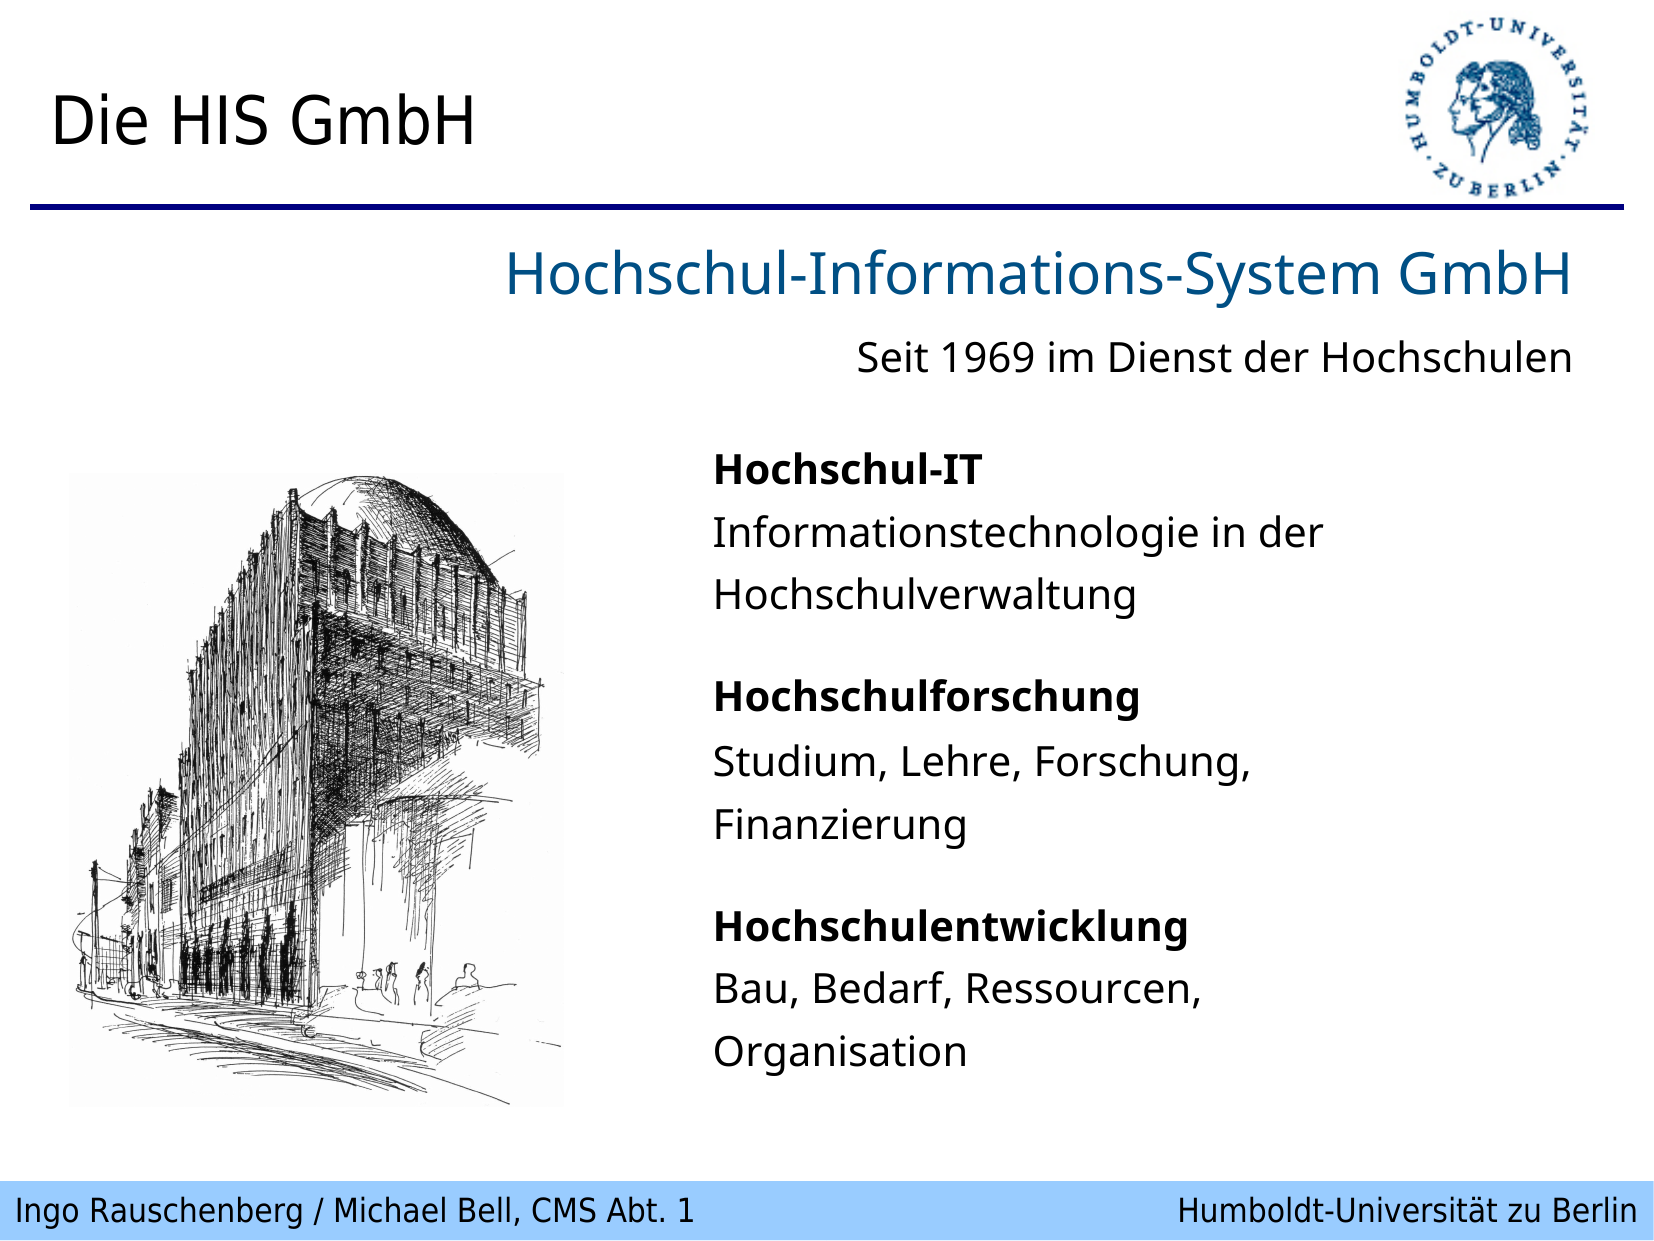

Die HIS GmbH
Hochschul-Informations-System GmbH
Seit 1969 im Dienst der Hochschulen
Hochschul-IT
Informationstechnologie in der Hochschulverwaltung
Hochschulforschung
Studium, Lehre, Forschung, Finanzierung
Hochschulentwicklung
Bau, Bedarf, Ressourcen, Organisation
Ingo Rauschenberg / Michael Bell, CMS Abt. 1
Humboldt-Universität zu Berlin